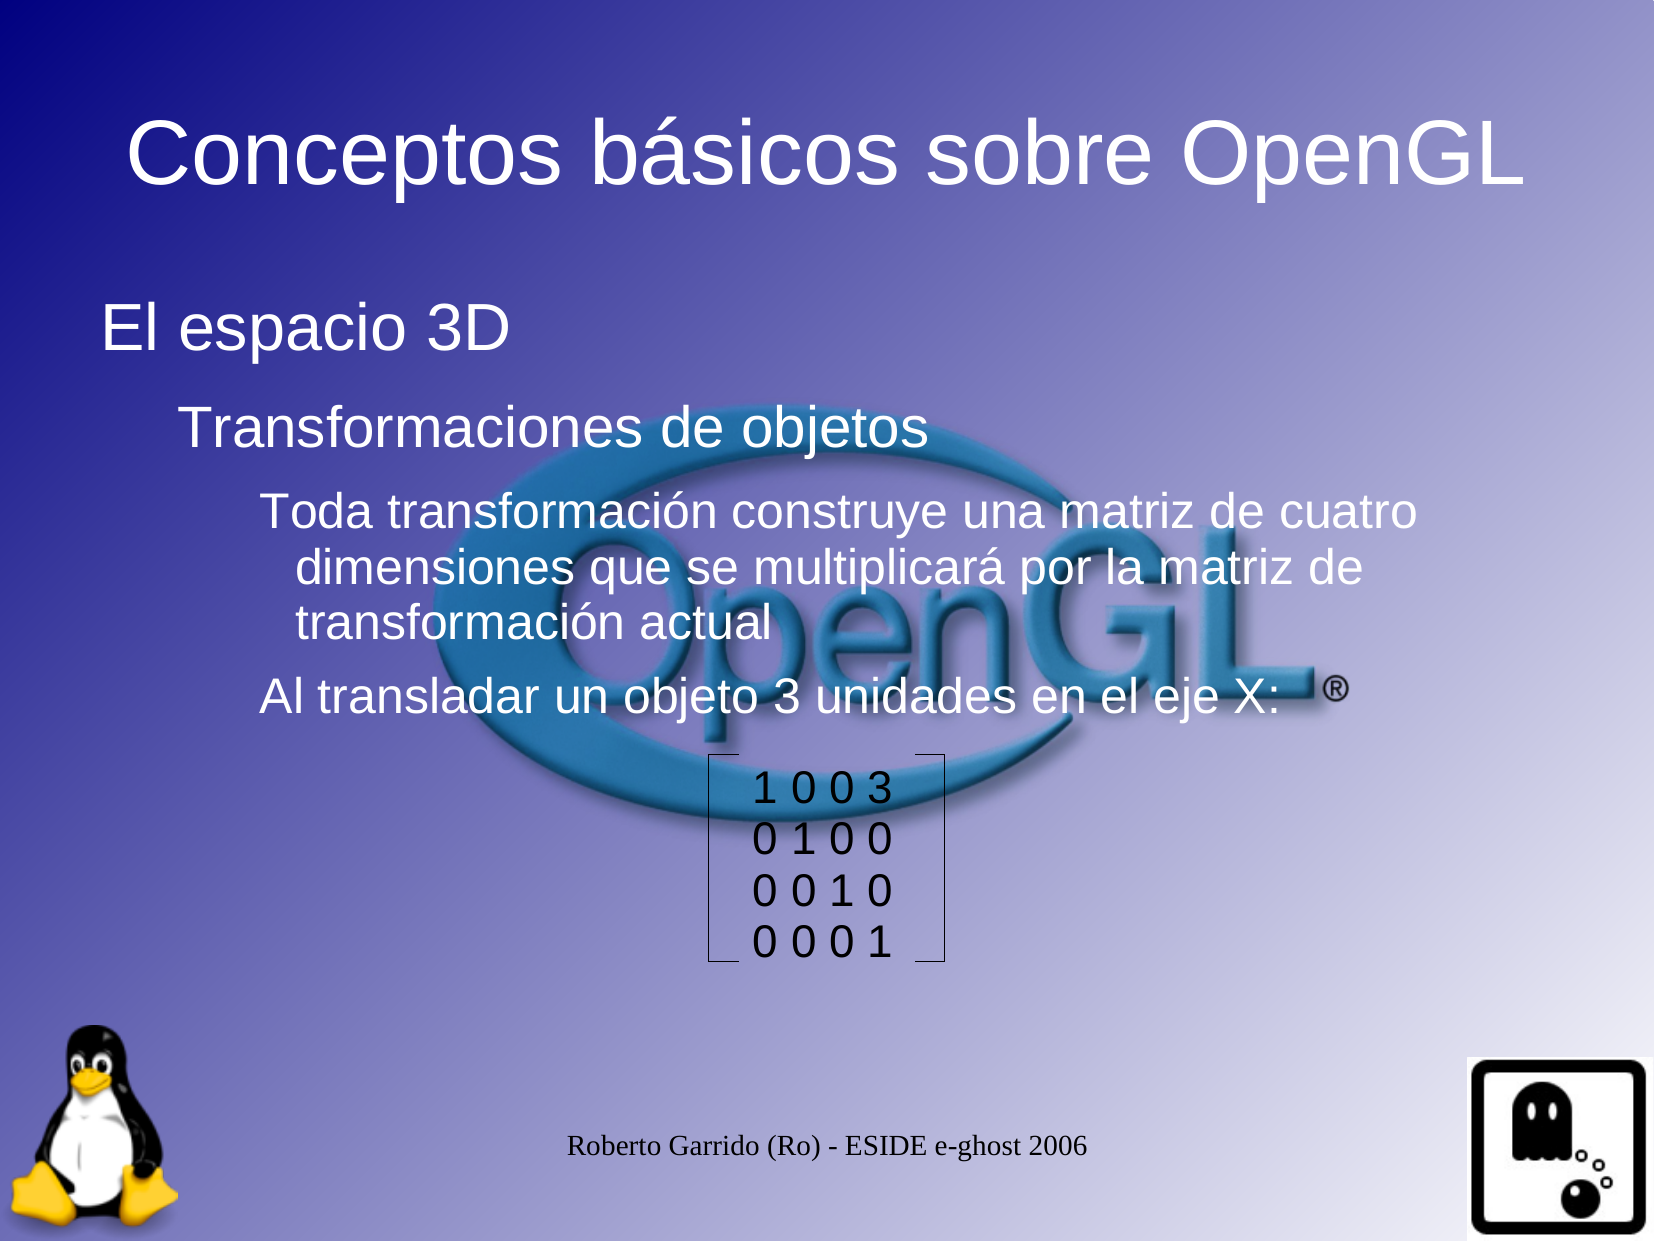

# Conceptos básicos sobre OpenGL
El espacio 3D
Transformaciones de objetos
Toda transformación construye una matriz de cuatro dimensiones que se multiplicará por la matriz de transformación actual
Al transladar un objeto 3 unidades en el eje X:
1 0 0 3
0 1 0 0
0 0 1 0
0 0 0 1
Roberto Garrido (Ro) - ESIDE e-ghost 2006